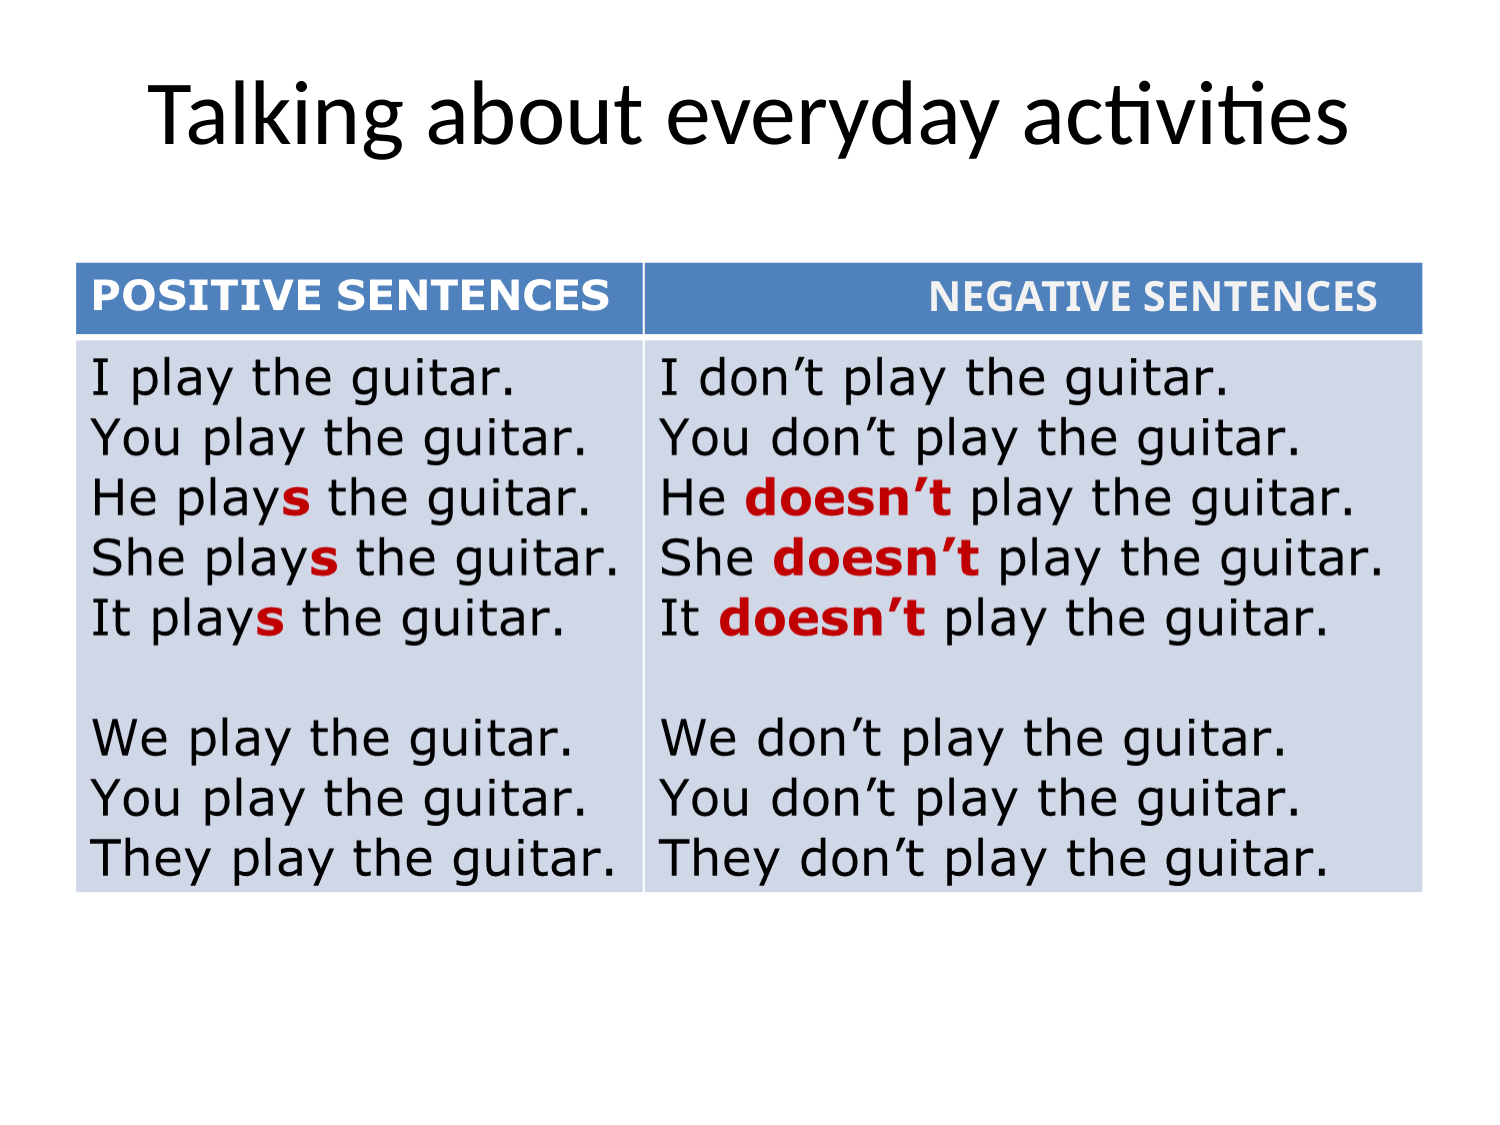

# Talking about everyday activities
NEGATIVE SENTENCES